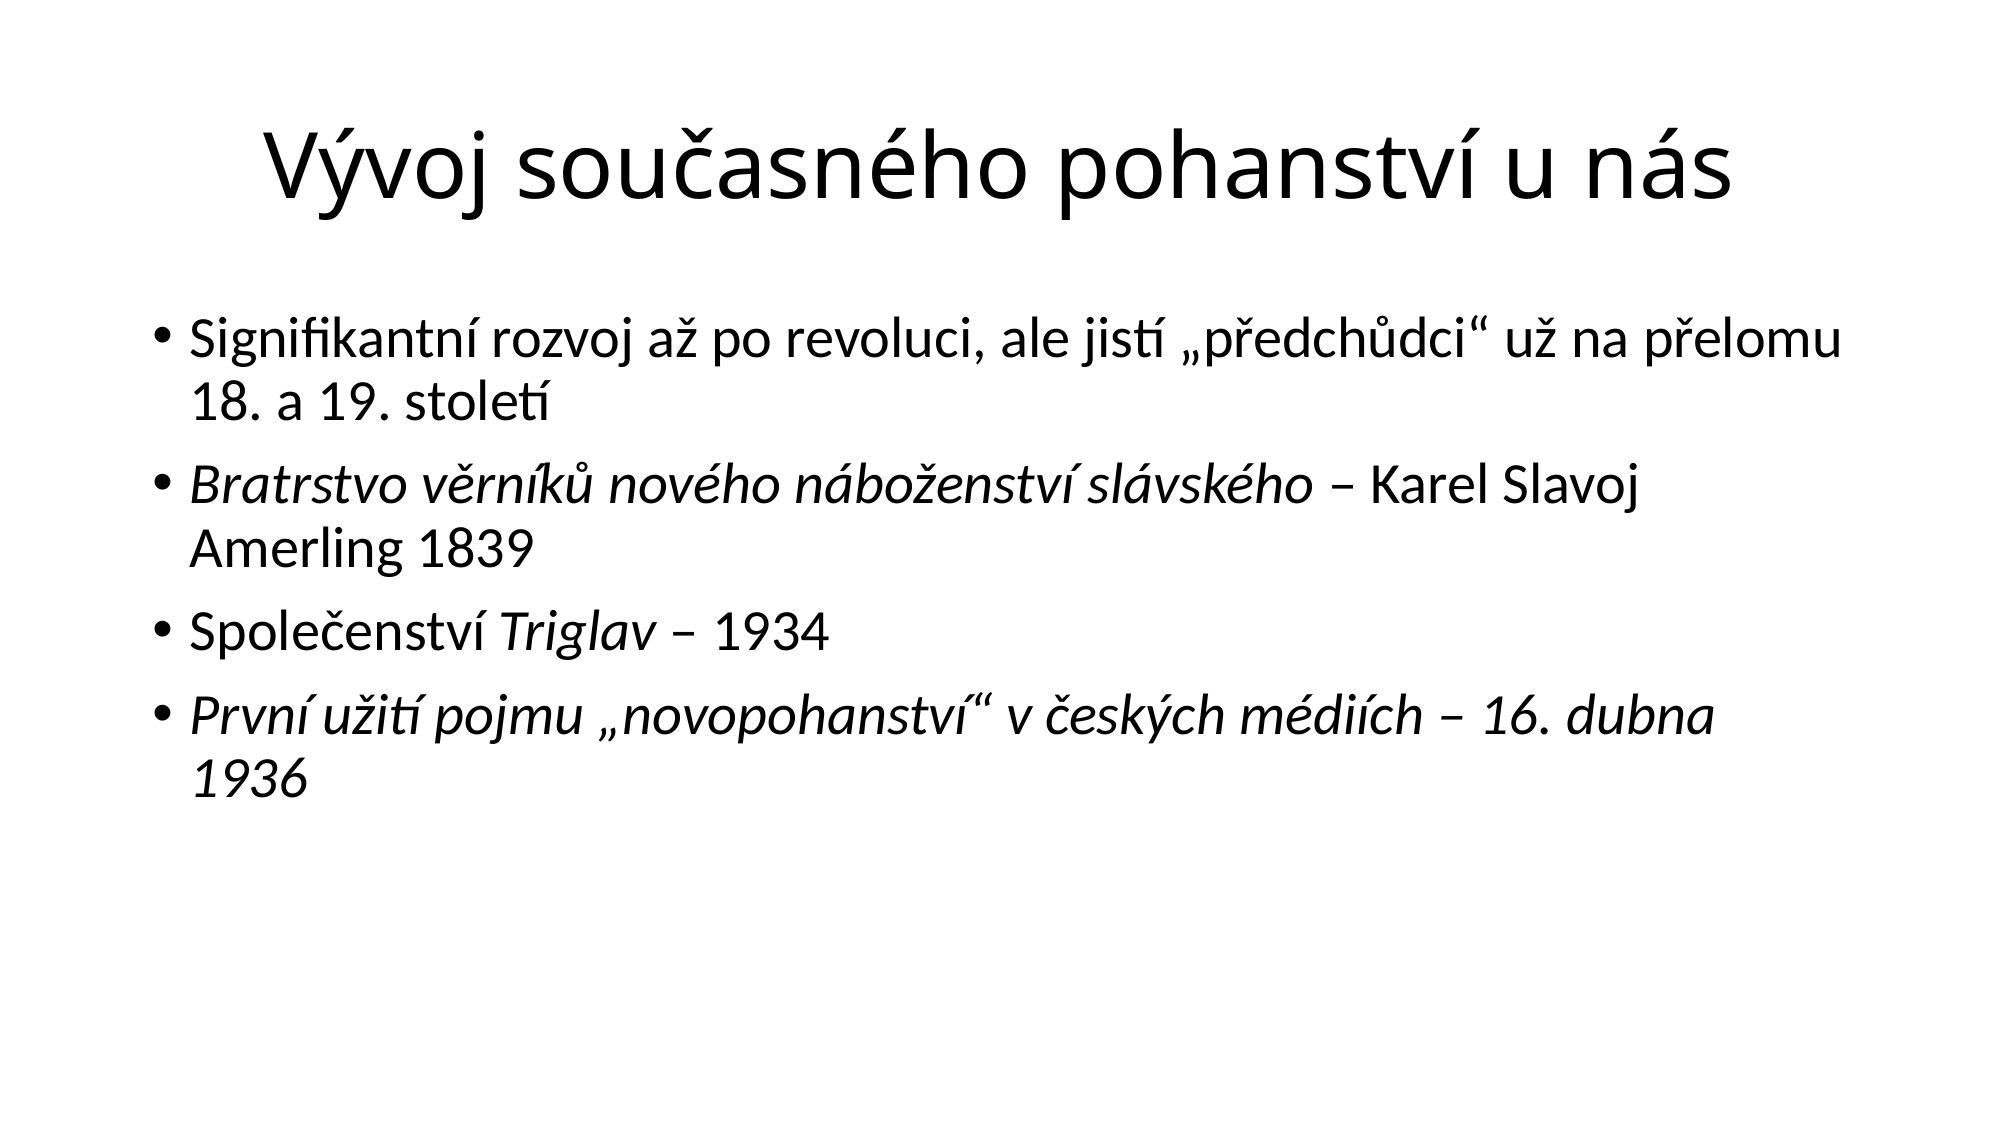

# Vývoj současného pohanství u nás
Signifikantní rozvoj až po revoluci, ale jistí „předchůdci“ už na přelomu 18. a 19. století
Bratrstvo věrníků nového náboženství slávského – Karel Slavoj Amerling 1839
Společenství Triglav – 1934
První užití pojmu „novopohanství“ v českých médiích – 16. dubna 1936